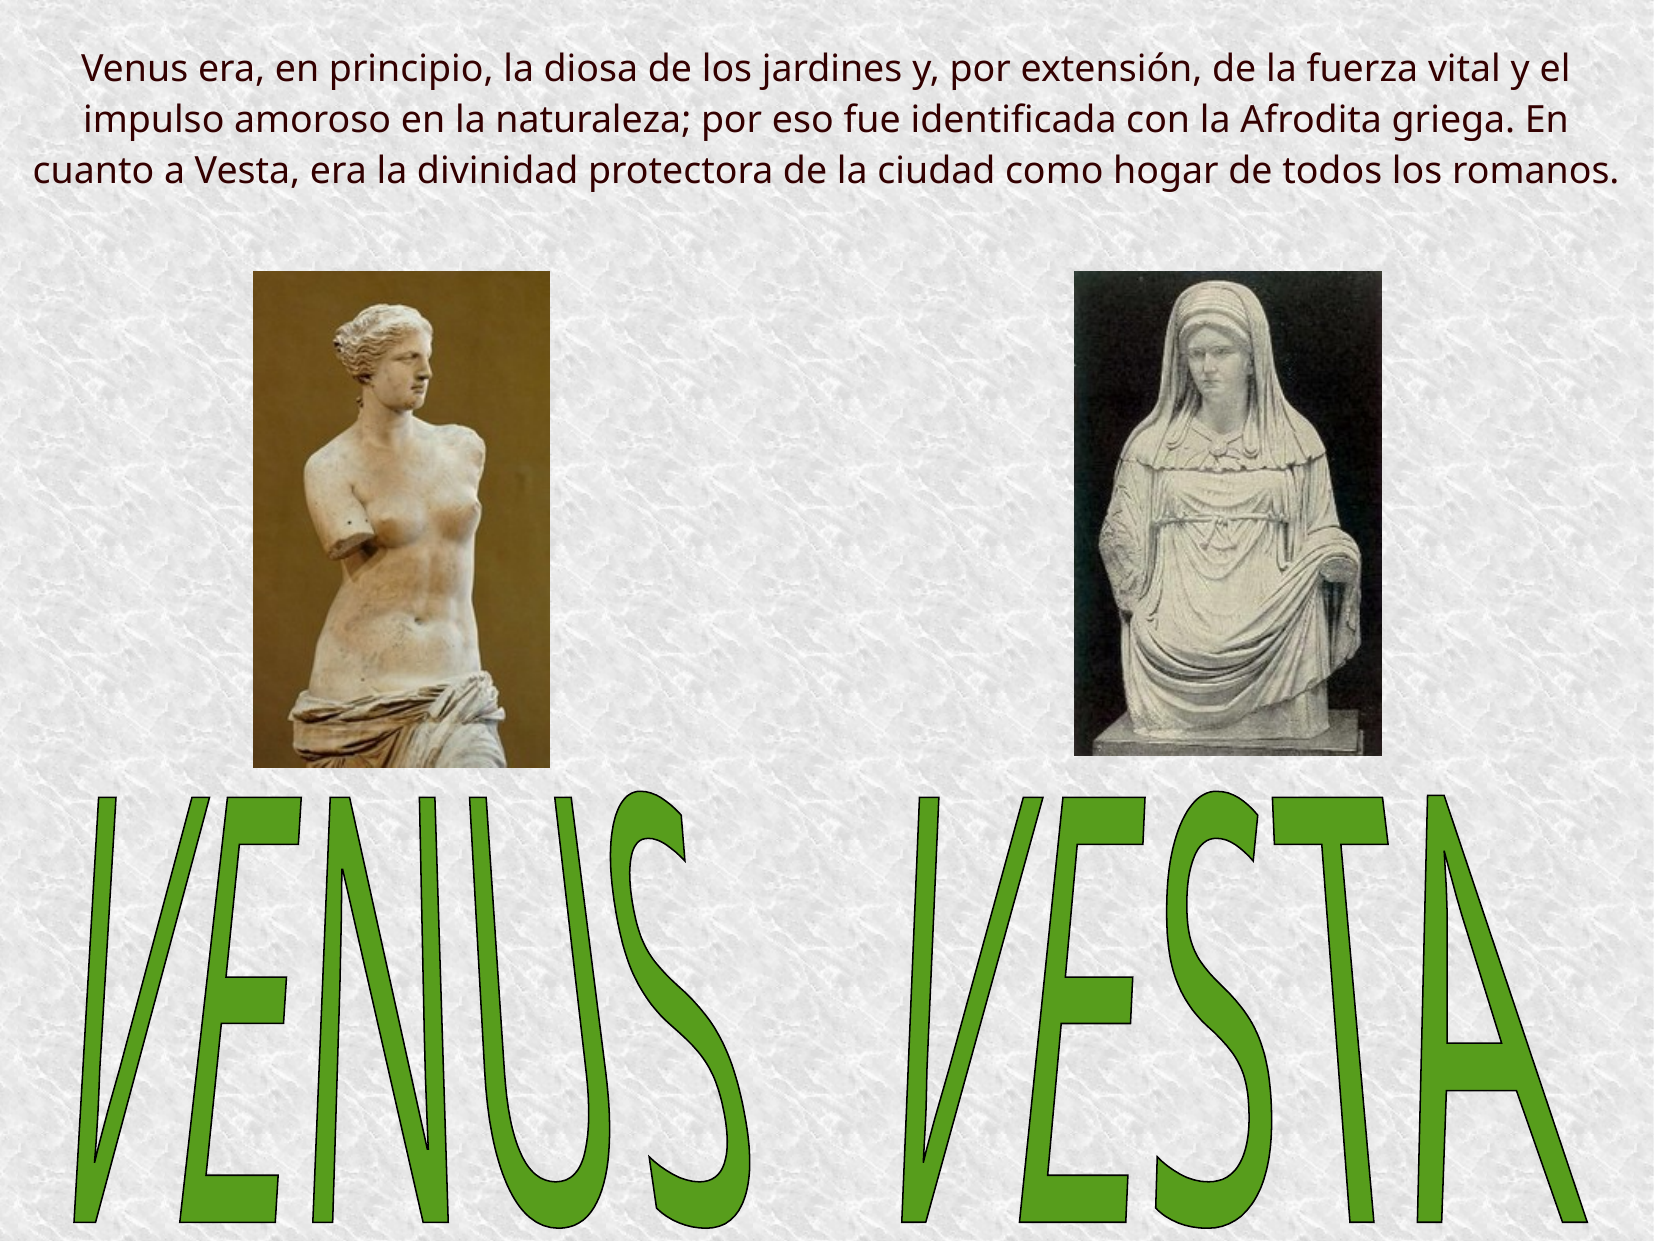

Venus era, en principio, la diosa de los jardines y, por extensión, de la fuerza vital y el impulso amoroso en la naturaleza; por eso fue identificada con la Afrodita griega. En cuanto a Vesta, era la divinidad protectora de la ciudad como hogar de todos los romanos.
VENUS
VESTA